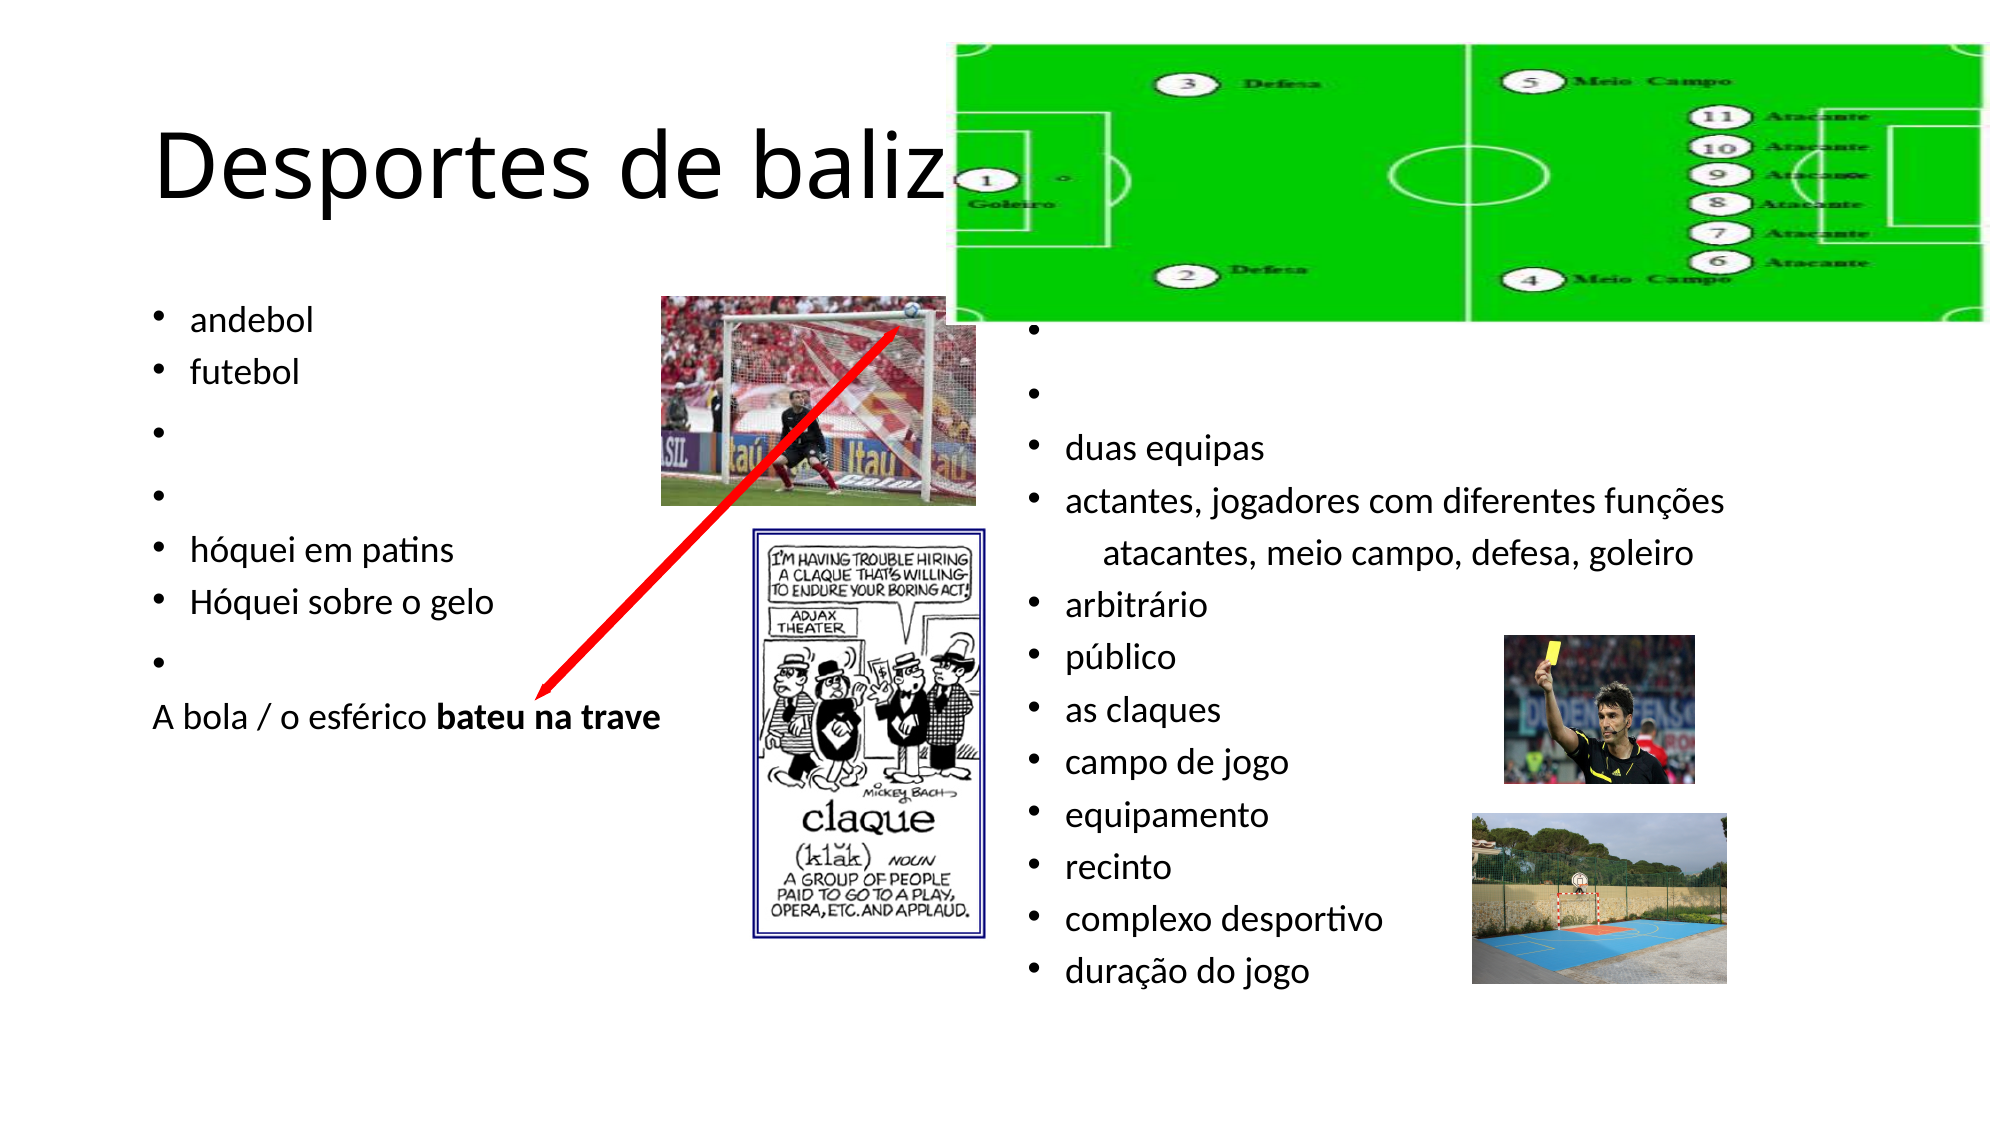

# Desportes de baliza
andebol
futebol
hóquei em patins
Hóquei sobre o gelo
A bola / o esférico bateu na trave
duas equipas
actantes, jogadores com diferentes funções
	atacantes, meio campo, defesa, goleiro
arbitrário
público
as claques
campo de jogo
equipamento
recinto
complexo desportivo
duração do jogo